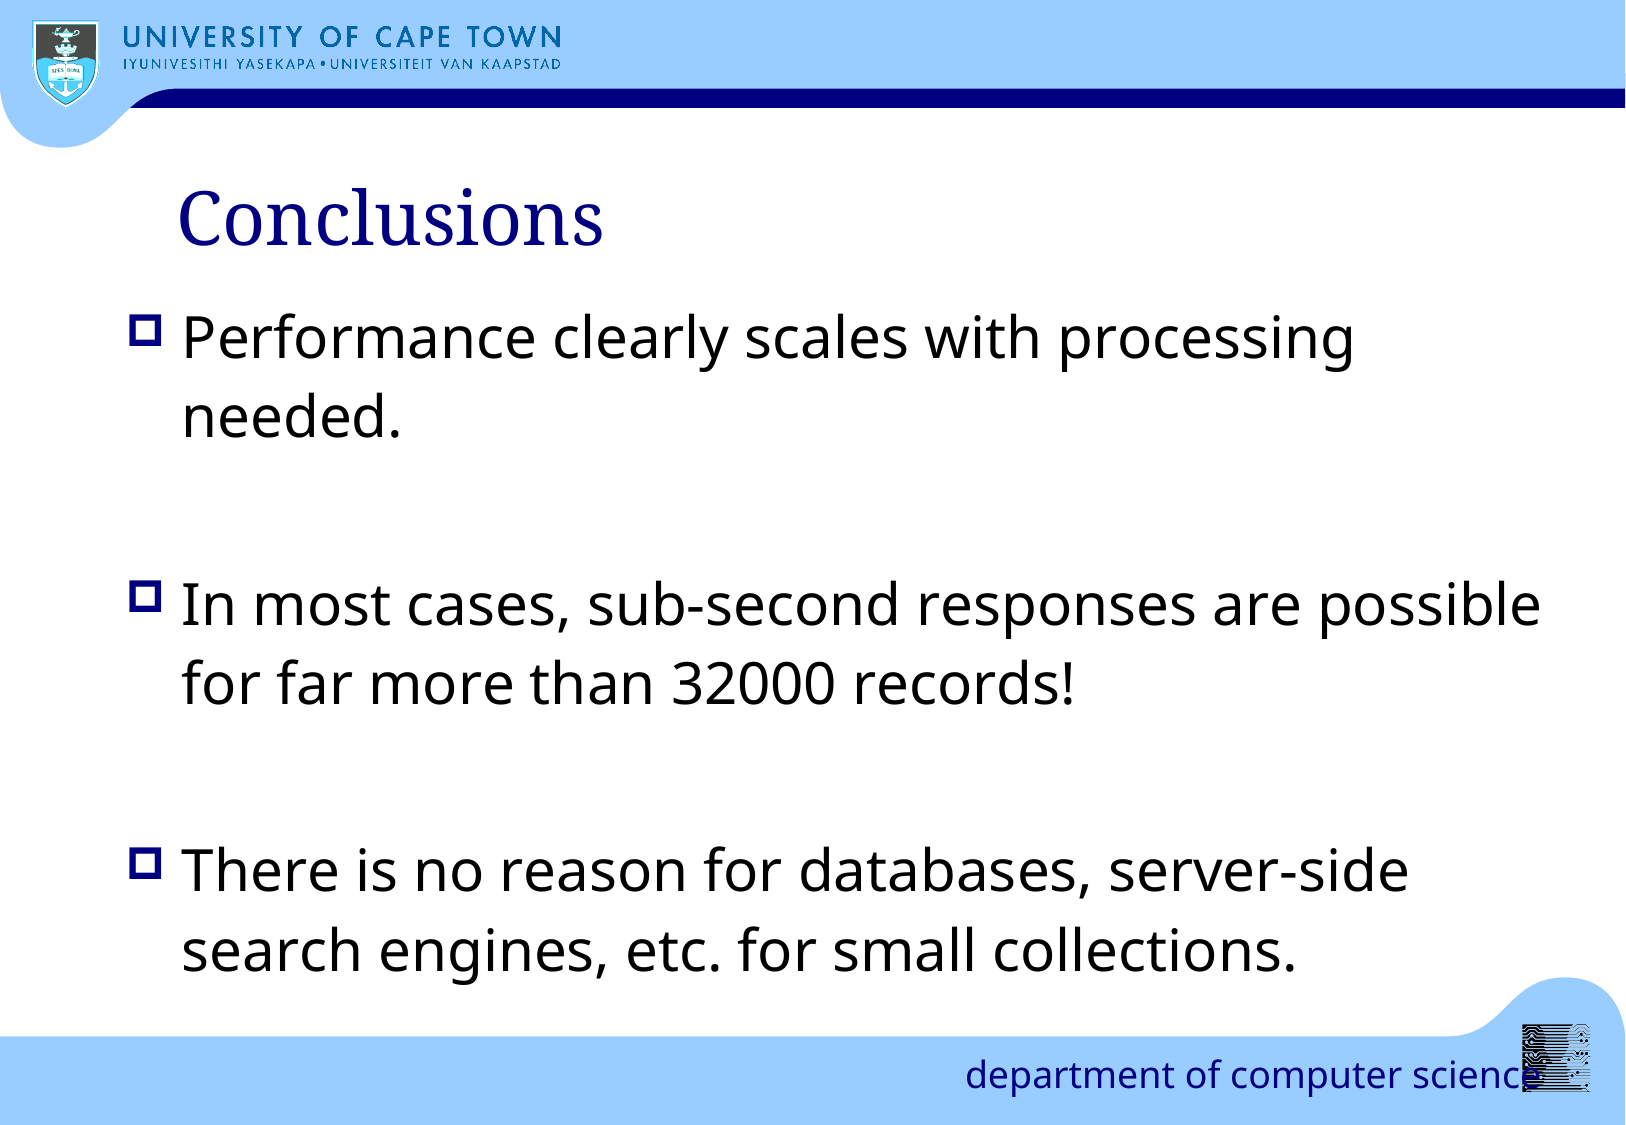

# Conclusions
Performance clearly scales with processing needed.
In most cases, sub-second responses are possible for far more than 32000 records!
There is no reason for databases, server-side search engines, etc. for small collections.